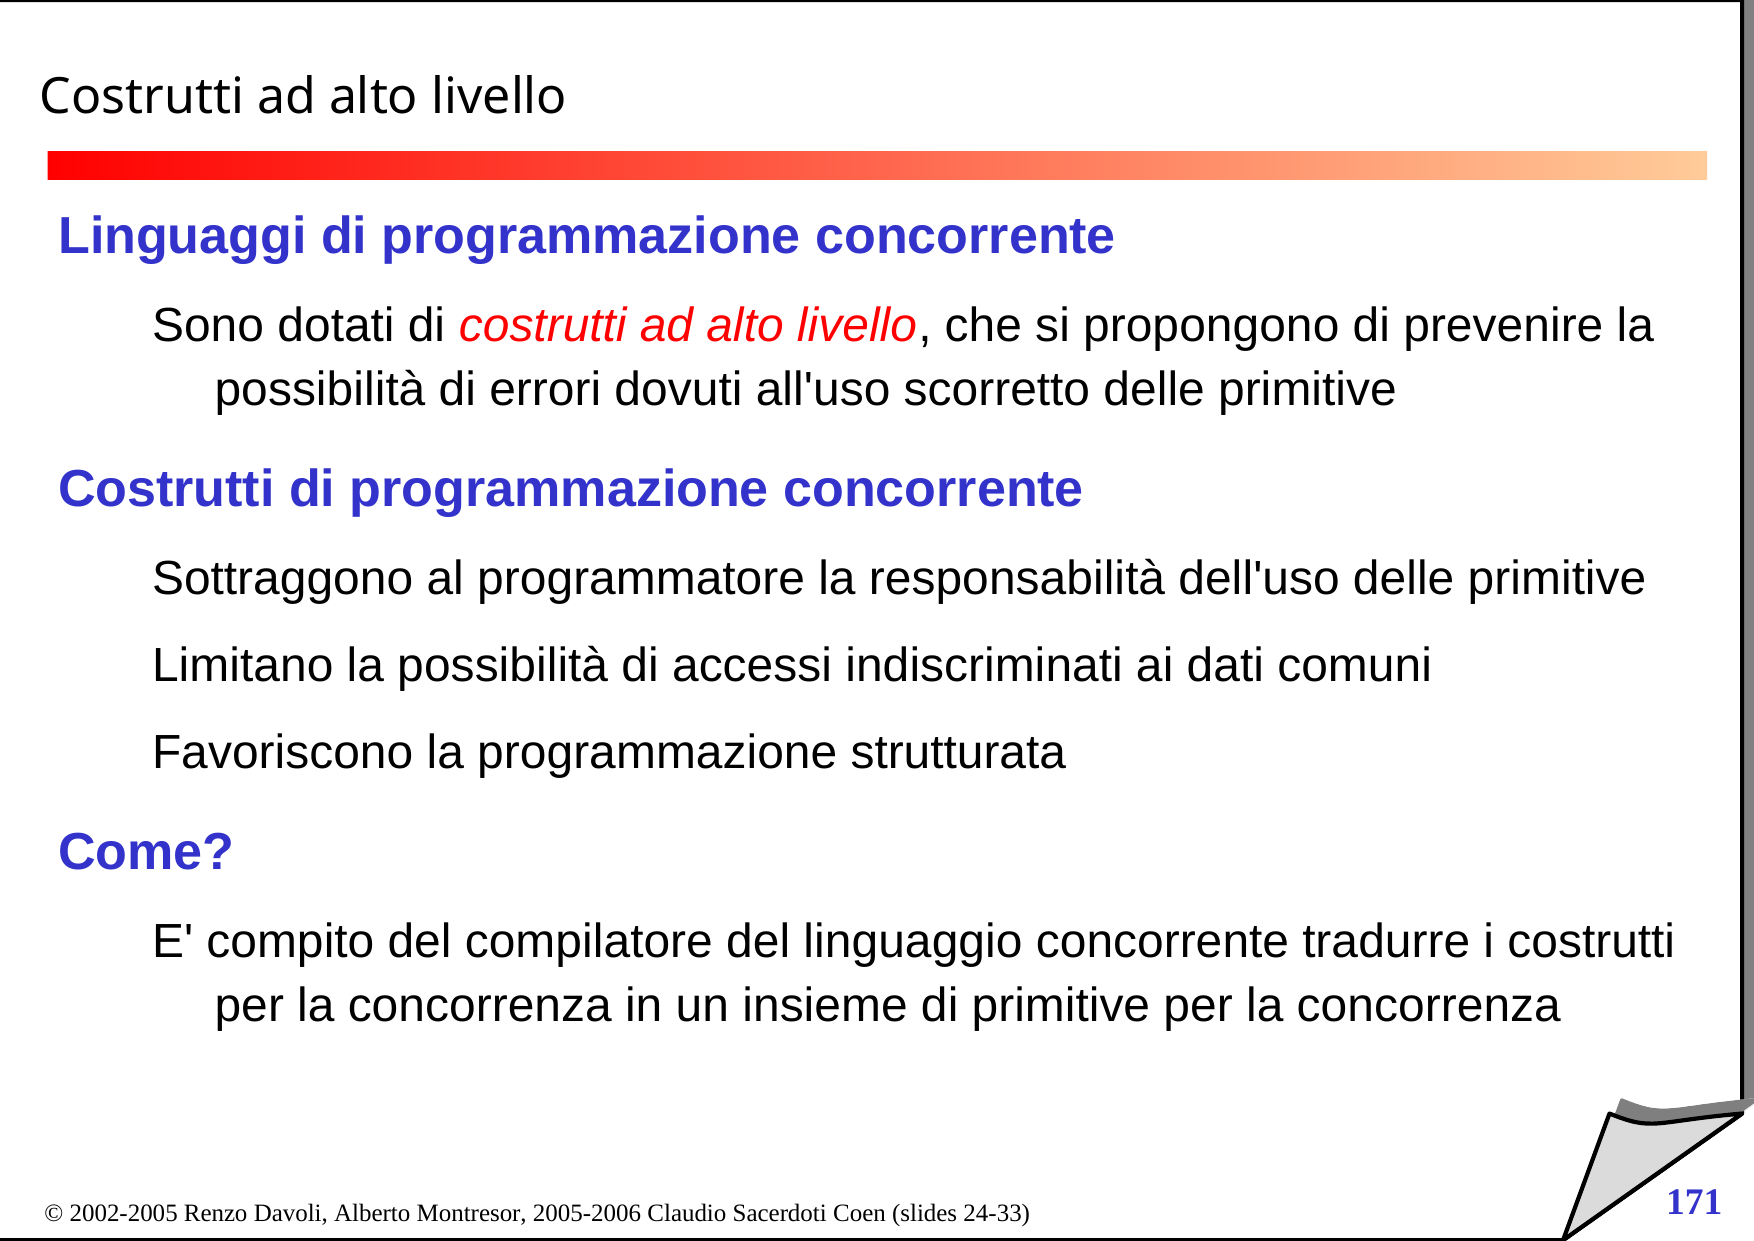

# Costrutti ad alto livello
Linguaggi di programmazione concorrente
Sono dotati di costrutti ad alto livello, che si propongono di prevenire la possibilità di errori dovuti all'uso scorretto delle primitive
Costrutti di programmazione concorrente
Sottraggono al programmatore la responsabilità dell'uso delle primitive
Limitano la possibilità di accessi indiscriminati ai dati comuni
Favoriscono la programmazione strutturata
Come?
E' compito del compilatore del linguaggio concorrente tradurre i costrutti per la concorrenza in un insieme di primitive per la concorrenza